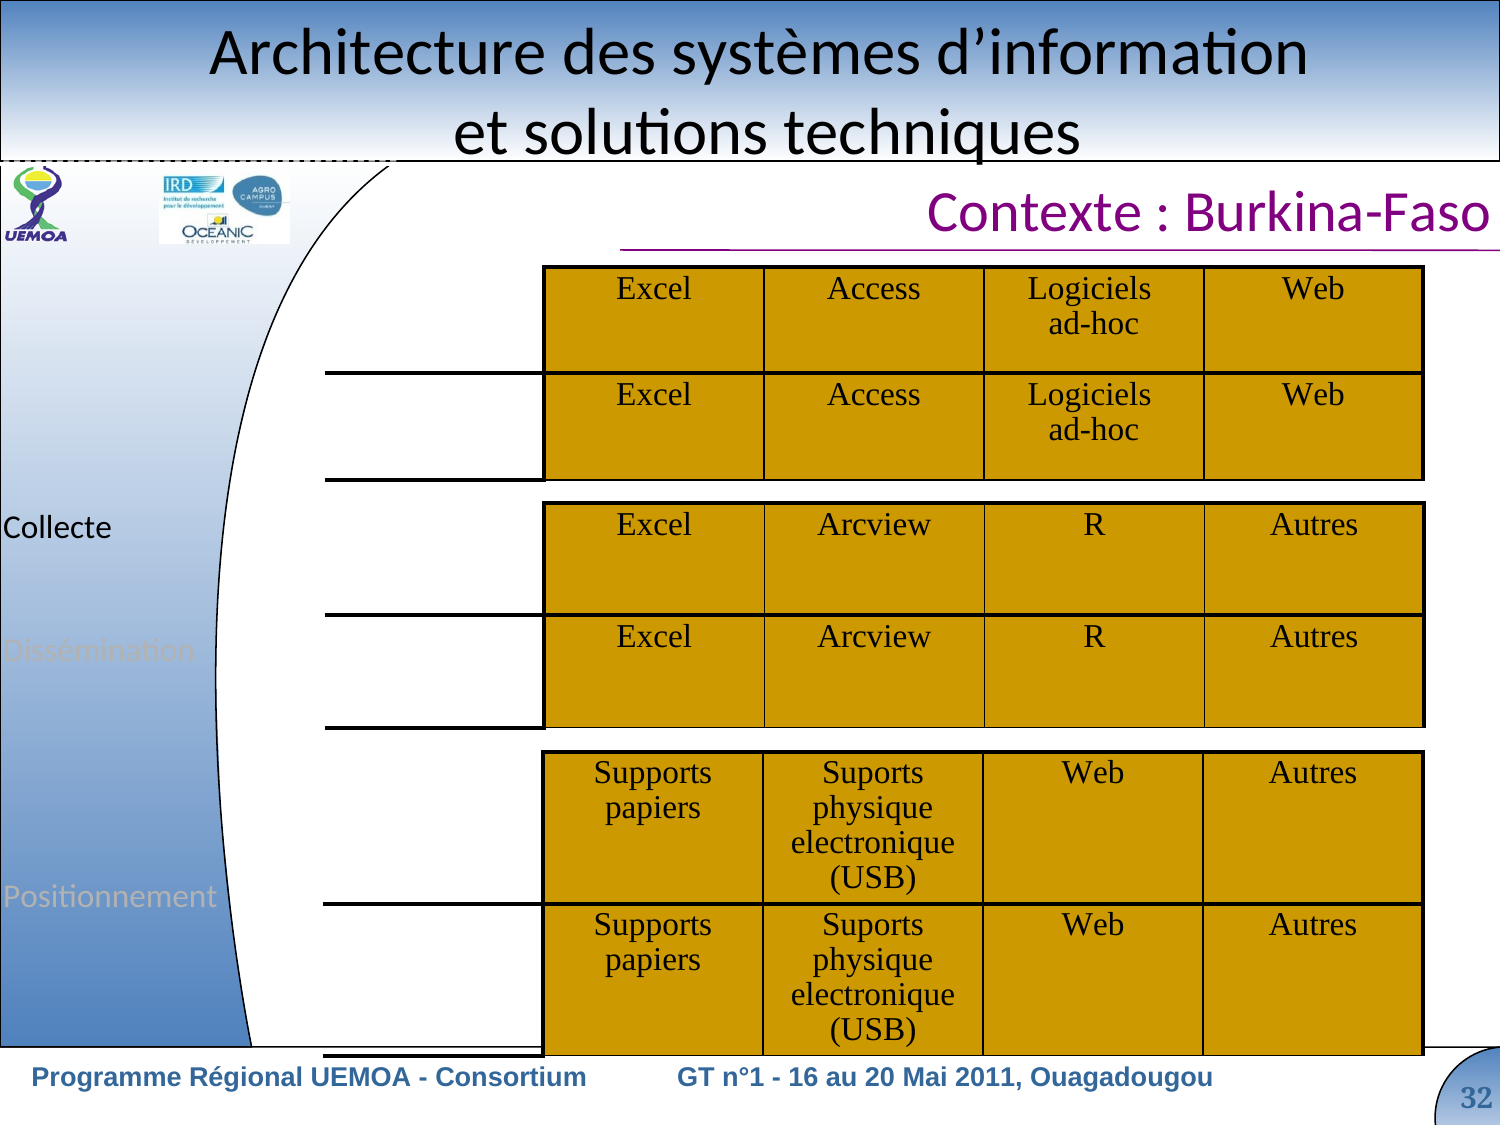

Architecture des systèmes d’information
et solutions techniques
Contexte : Burkina-Faso
| | Excel | Access | Logiciels ad-hoc | Web |
| --- | --- | --- | --- | --- |
| | Excel | Access | Logiciels ad-hoc | Web |
| Collecte Dissémination Positionnement |
| --- |
| | Excel | Arcview | R | Autres |
| --- | --- | --- | --- | --- |
| | Excel | Arcview | R | Autres |
| | Supports papiers | Suports physique electronique (USB) | Web | Autres |
| --- | --- | --- | --- | --- |
| | Supports papiers | Suports physique electronique (USB) | Web | Autres |